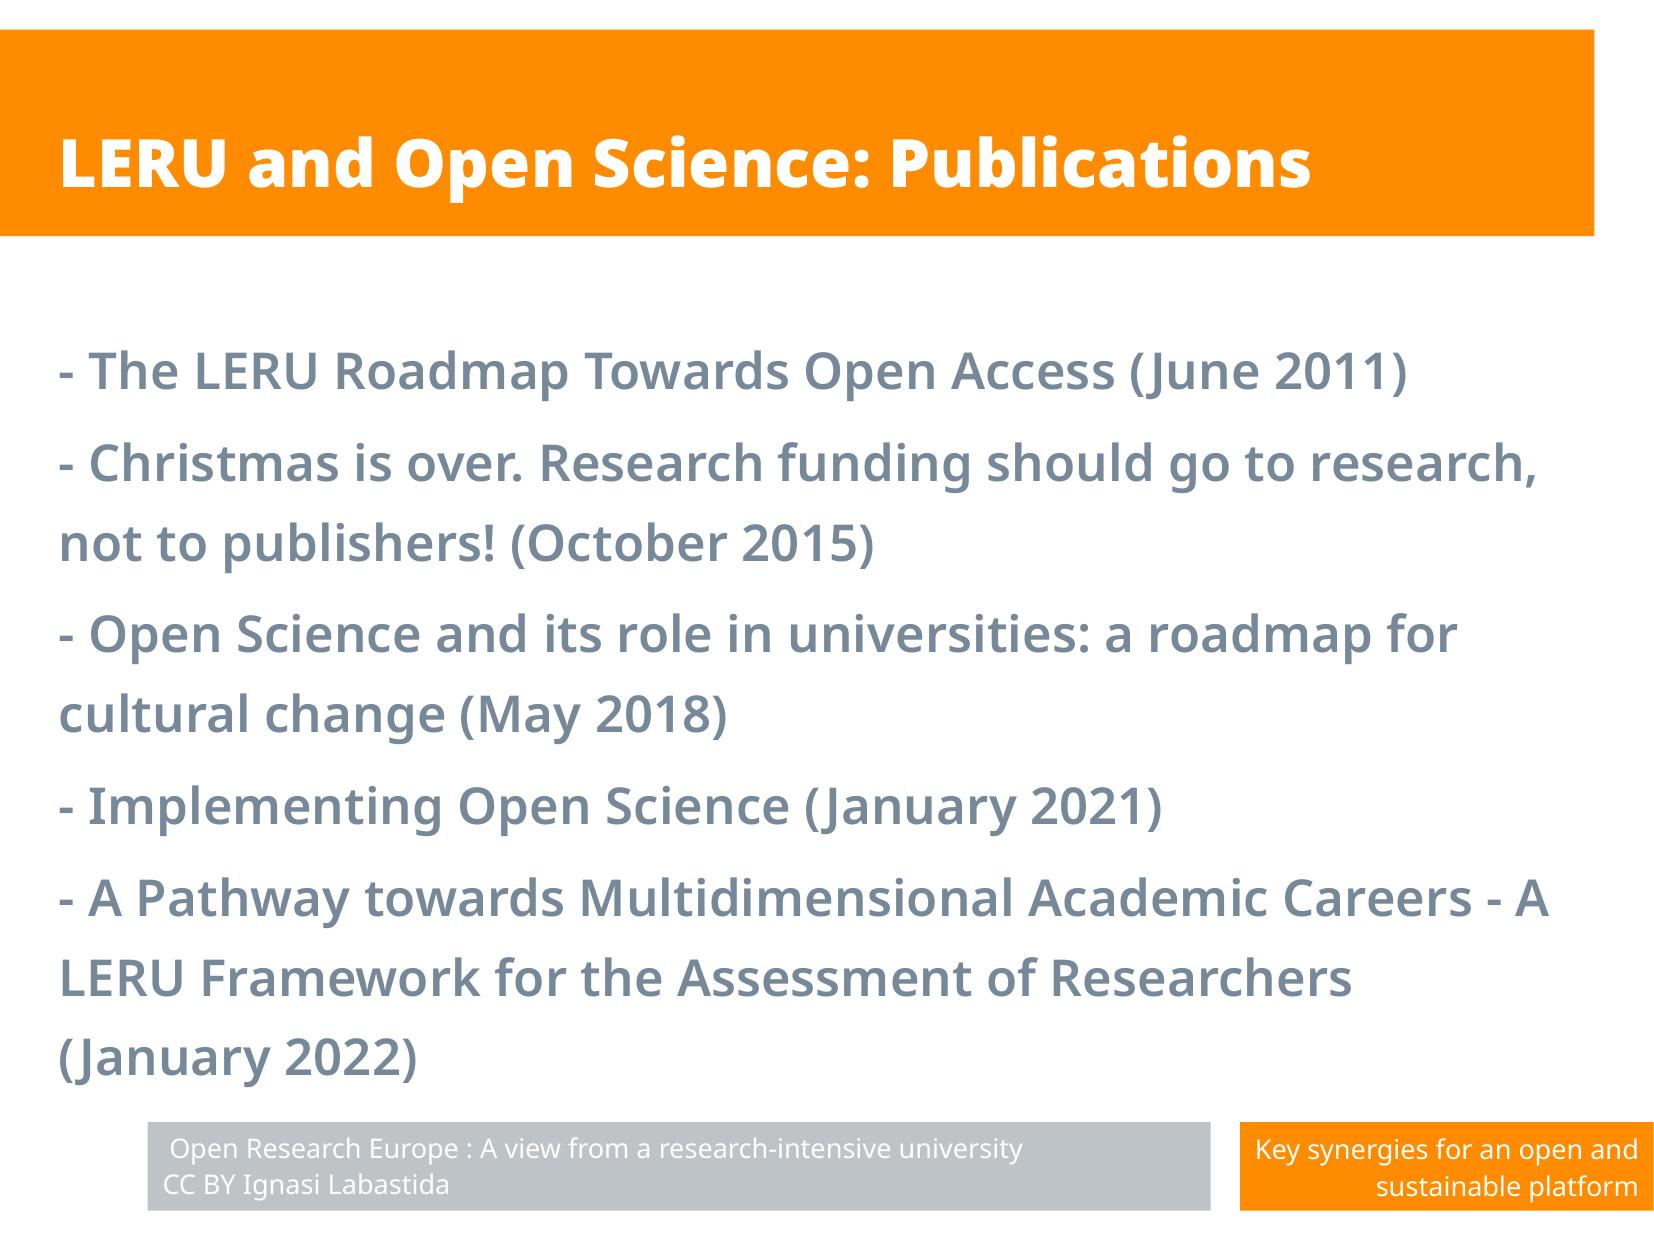

# LERU and Open Science: Publications
- The LERU Roadmap Towards Open Access (June 2011)
- Christmas is over. Research funding should go to research, not to publishers! (October 2015)
- Open Science and its role in universities: a roadmap for cultural change (May 2018)
- Implementing Open Science (January 2021)
- A Pathway towards Multidimensional Academic Careers - A LERU Framework for the Assessment of Researchers (January 2022)